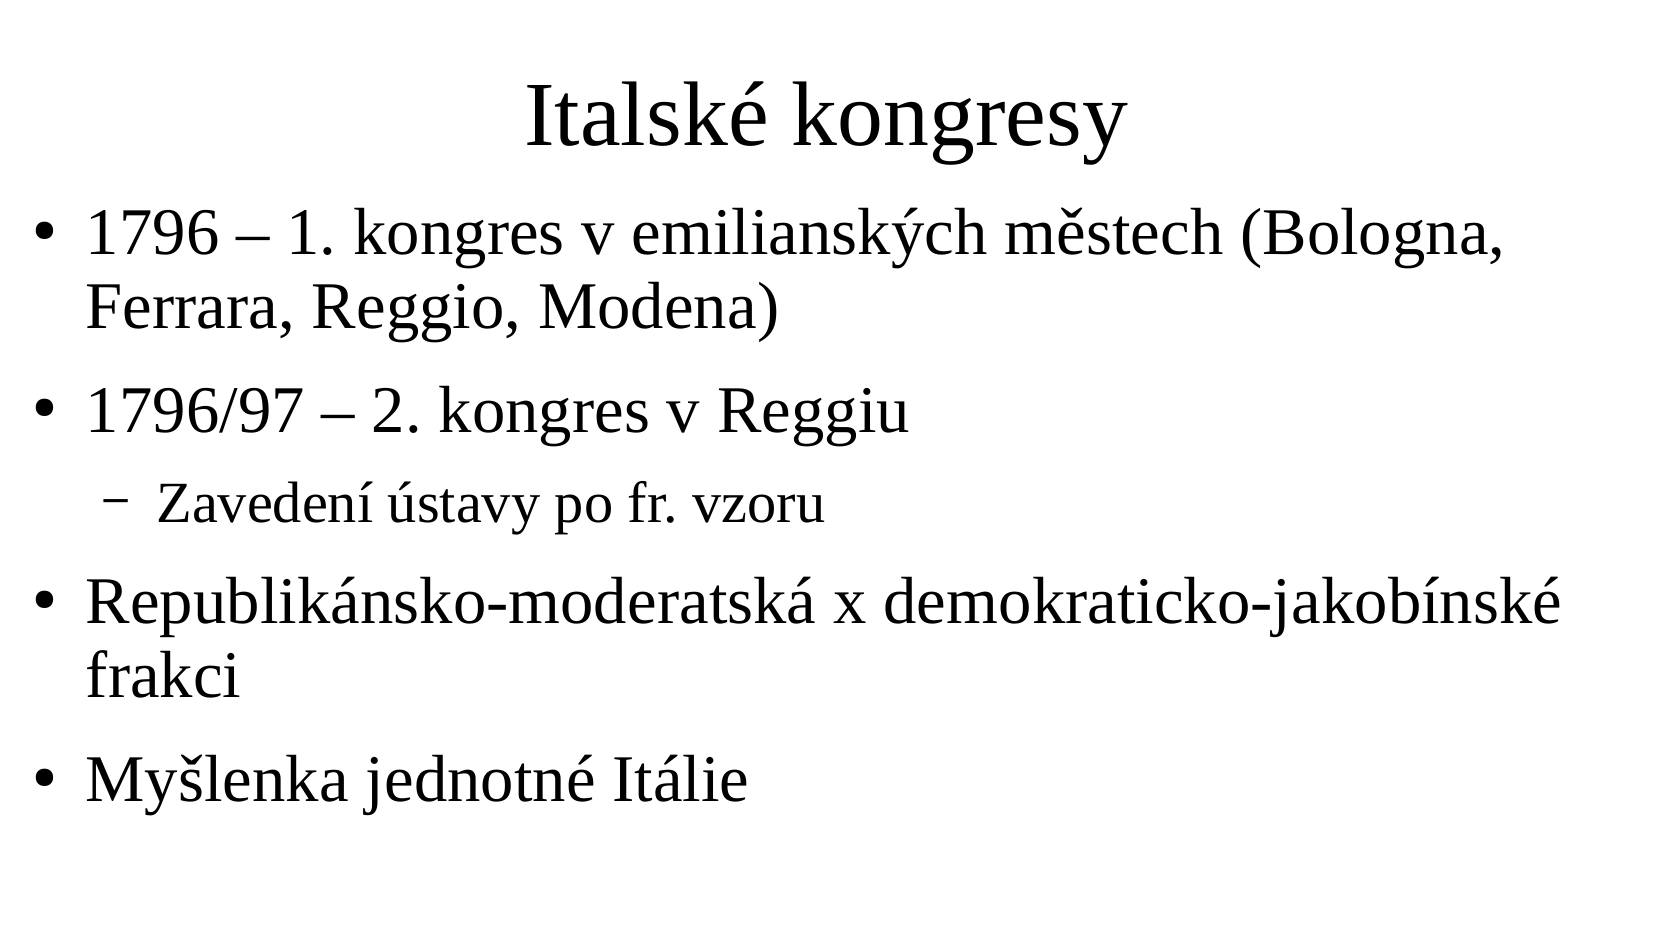

# Italské kongresy
1796 – 1. kongres v emilianských městech (Bologna, Ferrara, Reggio, Modena)
1796/97 – 2. kongres v Reggiu
Zavedení ústavy po fr. vzoru
Republikánsko-moderatská x demokraticko-jakobínské frakci
Myšlenka jednotné Itálie